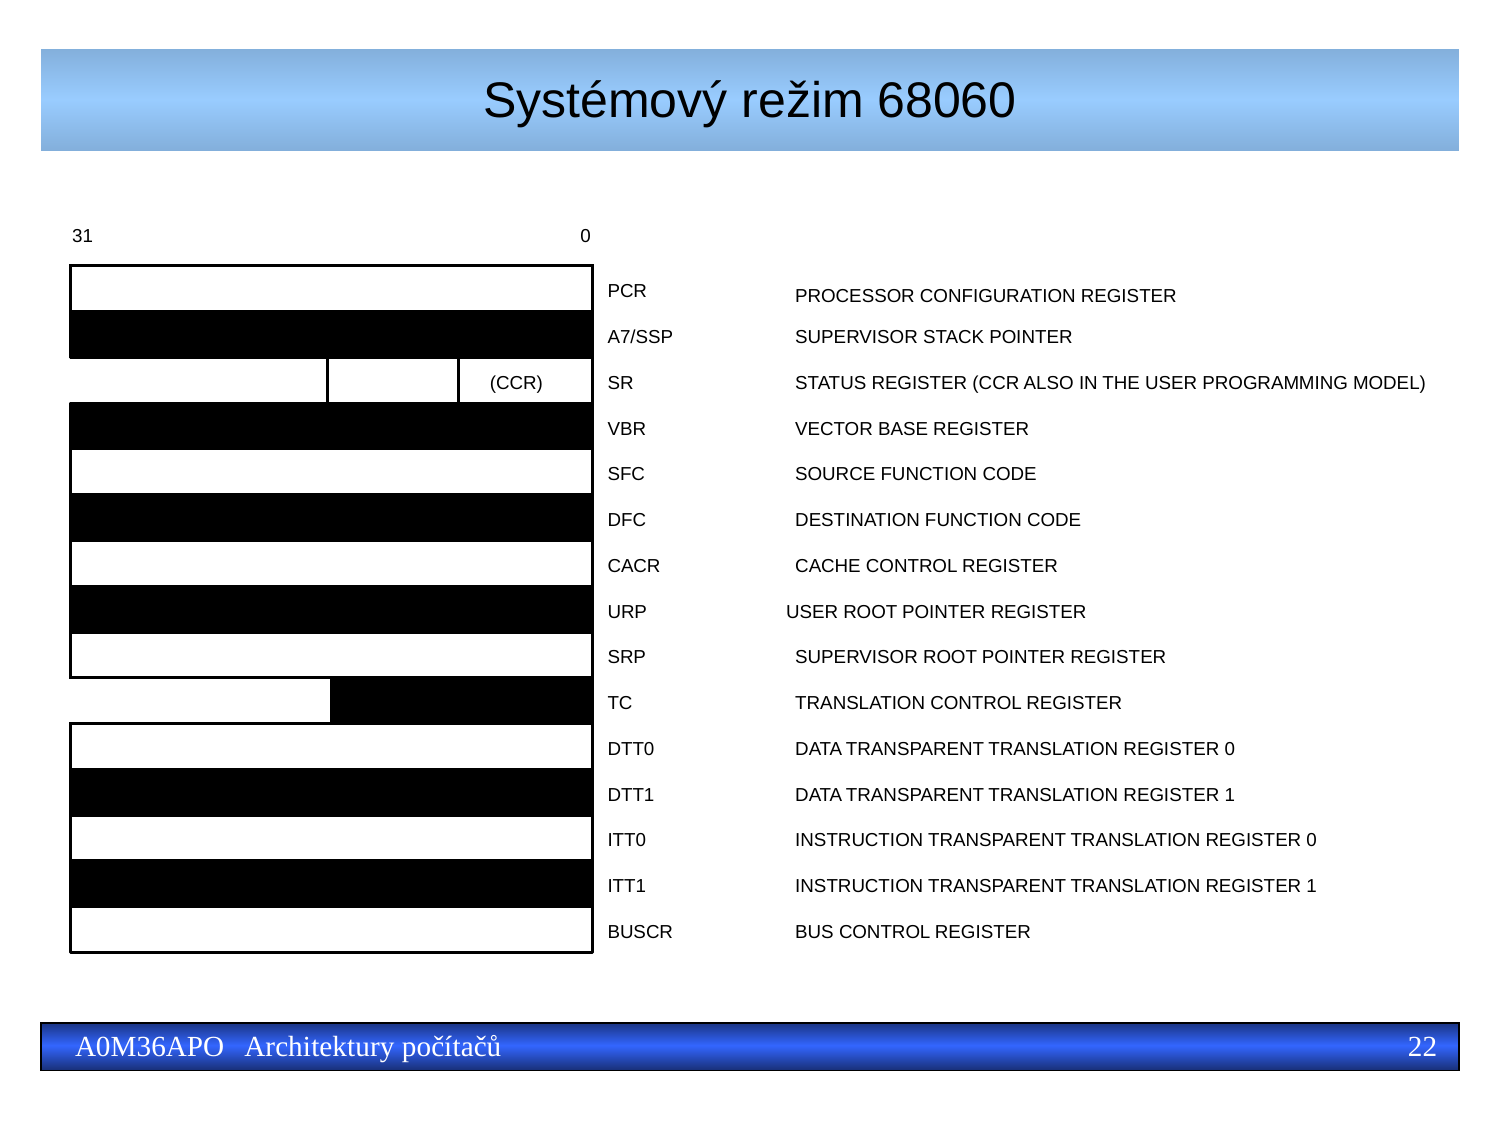

# Systémový režim 68060
31
0
PCR
PROCESSOR CONFIGURATION REGISTER
A7/SSP
SUPERVISOR STACK POINTER
(CCR)
SR
STATUS REGISTER (CCR ALSO IN THE USER PROGRAMMING MODEL)
VBR
VECTOR BASE REGISTER
SFC
SOURCE FUNCTION CODE
DFC
DESTINATION FUNCTION CODE
CACR
CACHE CONTROL REGISTER
URP
USER ROOT POINTER REGISTER
SRP
SUPERVISOR ROOT POINTER REGISTER
TC
TRANSLATION CONTROL REGISTER
DTT0
DATA TRANSPARENT TRANSLATION REGISTER 0
DTT1
DATA TRANSPARENT TRANSLATION REGISTER 1
ITT0
INSTRUCTION TRANSPARENT TRANSLATION REGISTER 0
ITT1
INSTRUCTION TRANSPARENT TRANSLATION REGISTER 1
BUSCR
BUS CONTROL REGISTER
A0M36APO Architektury počítačů
22